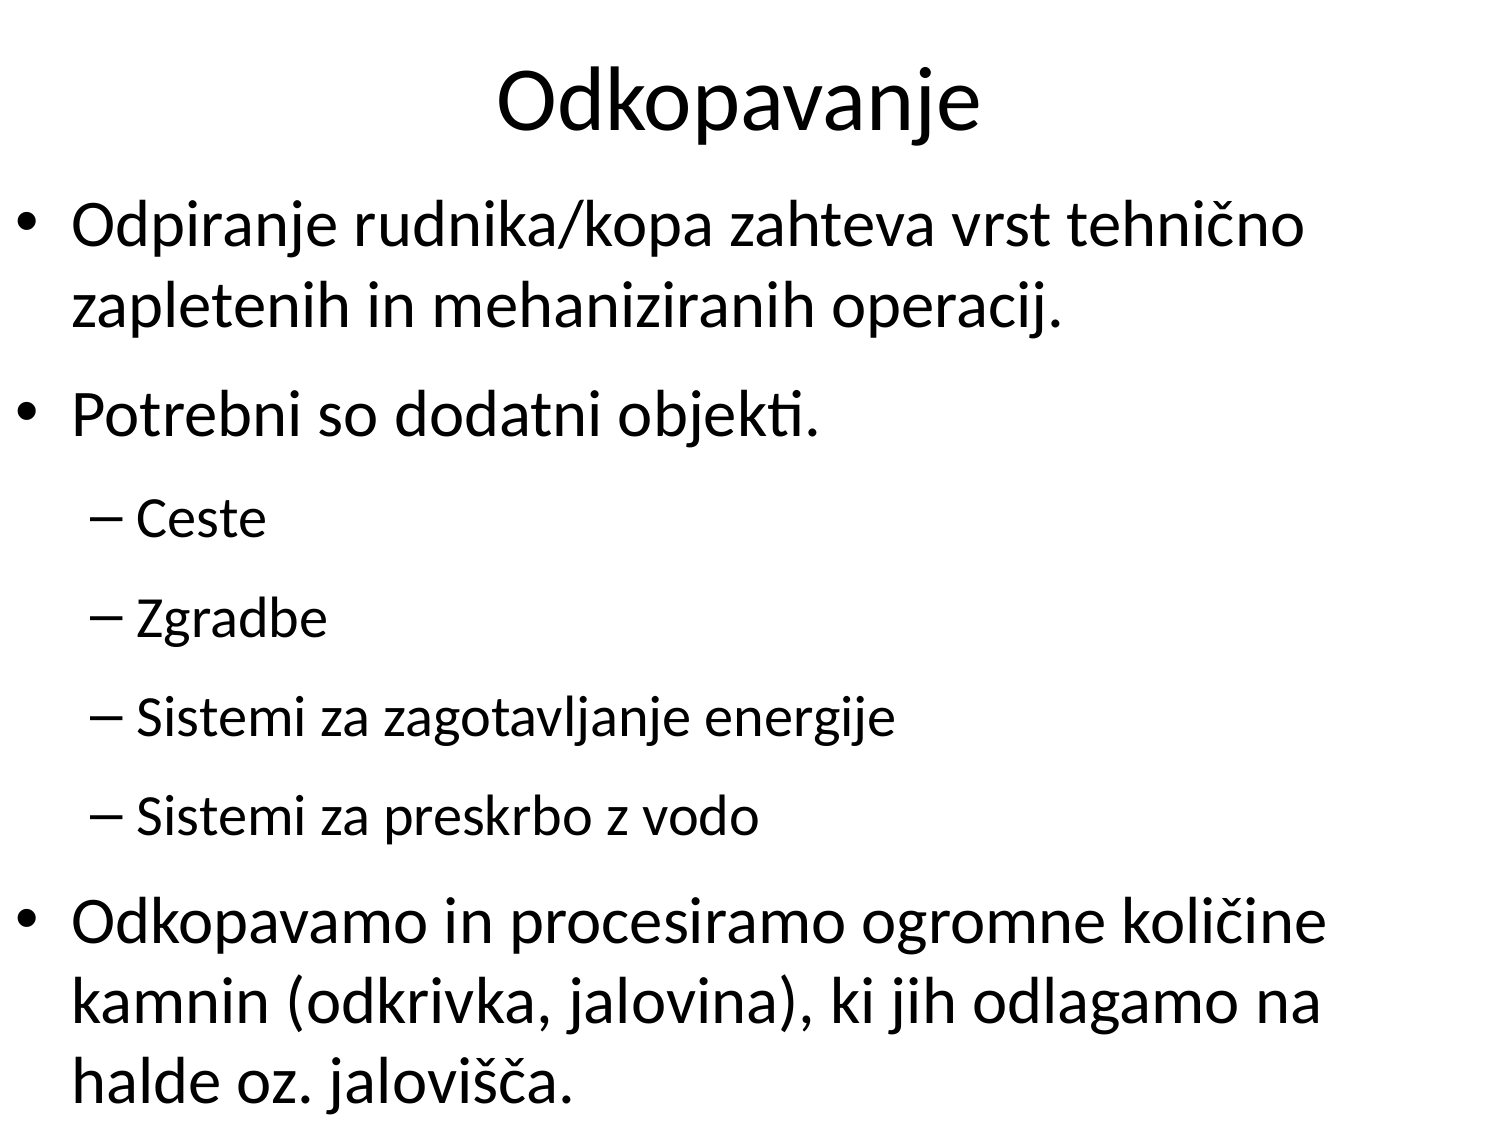

# Odkopavanje
Odpiranje rudnika/kopa zahteva vrst tehnično zapletenih in mehaniziranih operacij.
Potrebni so dodatni objekti.
Ceste
Zgradbe
Sistemi za zagotavljanje energije
Sistemi za preskrbo z vodo
Odkopavamo in procesiramo ogromne količine kamnin (odkrivka, jalovina), ki jih odlagamo na halde oz. jalovišča.